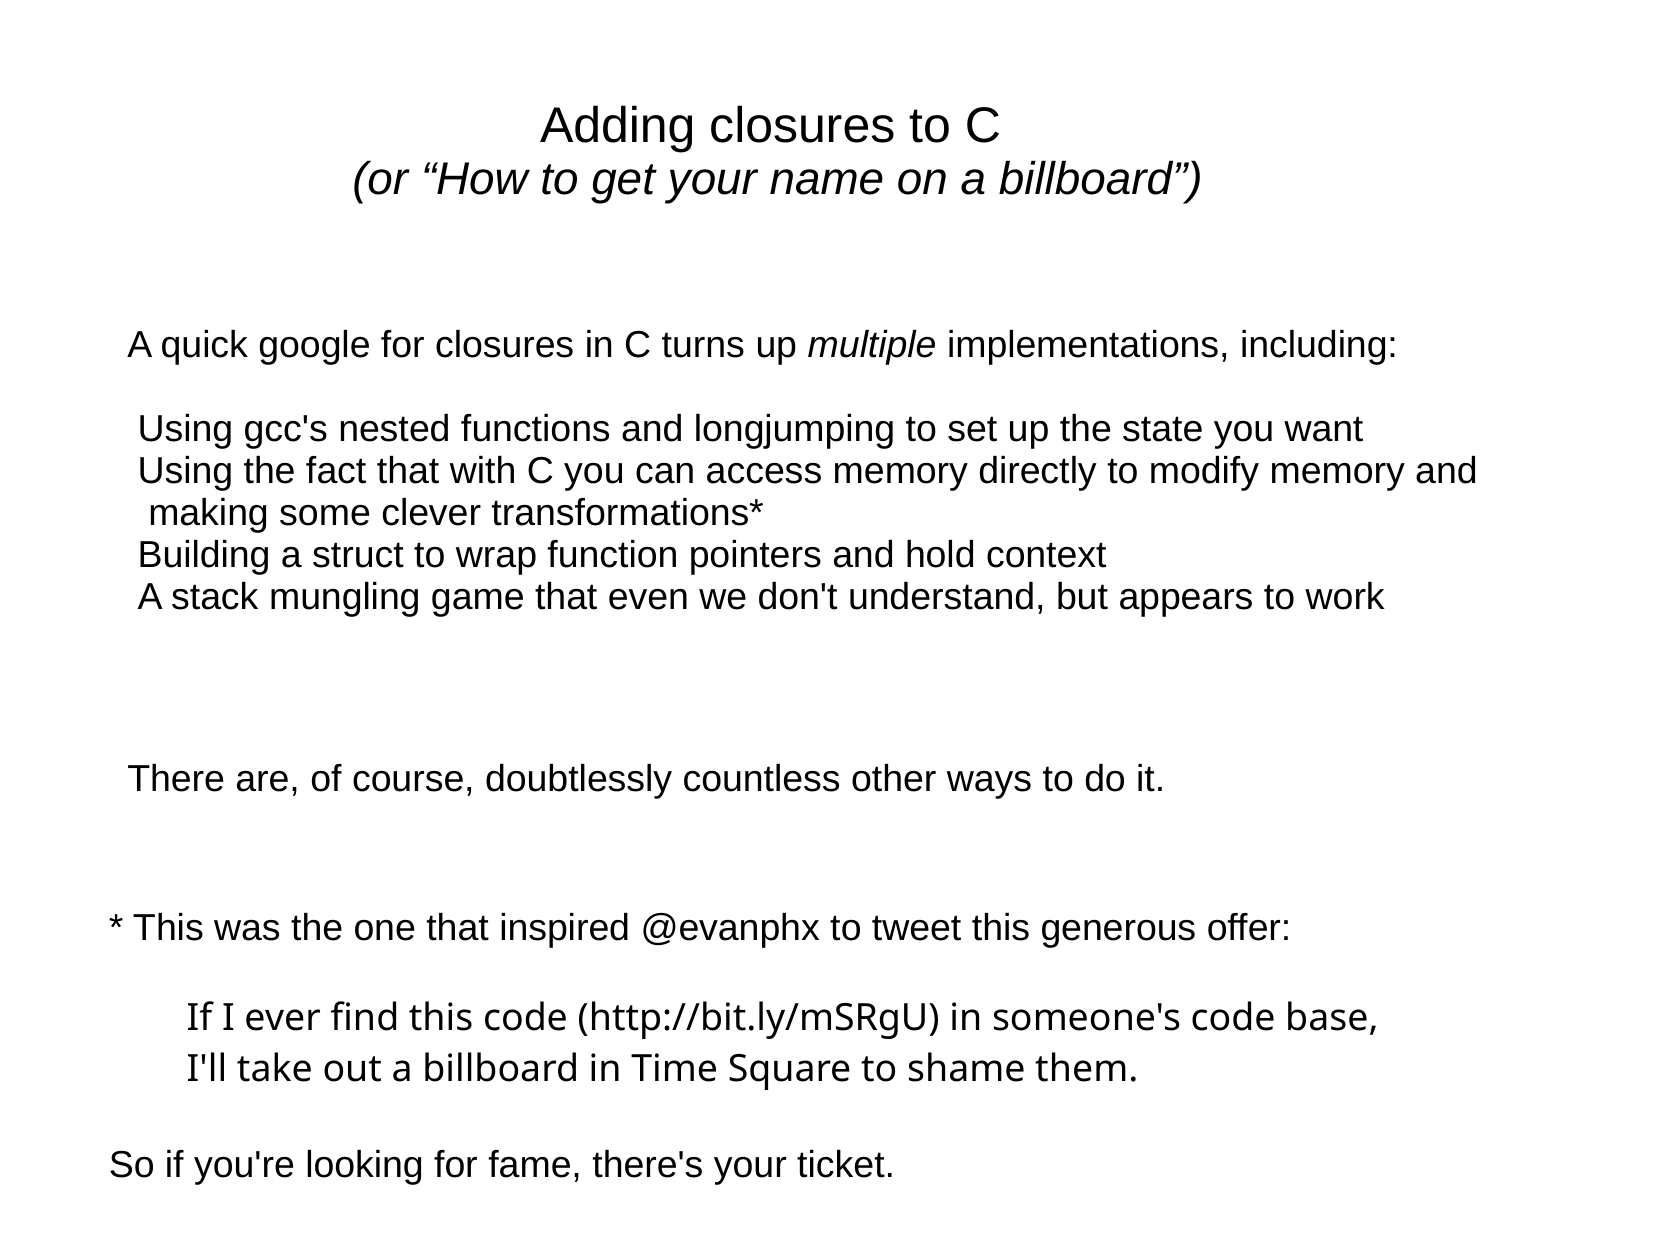

Adding closures to C
(or “How to get your name on a billboard”)
A quick google for closures in C turns up multiple implementations, including:
 Using gcc's nested functions and longjumping to set up the state you want
 Using the fact that with C you can access memory directly to modify memory and
 making some clever transformations*
 Building a struct to wrap function pointers and hold context
 A stack mungling game that even we don't understand, but appears to work
There are, of course, doubtlessly countless other ways to do it.
* This was the one that inspired @evanphx to tweet this generous offer:
 If I ever find this code (http://bit.ly/mSRgU) in someone's code base,
 I'll take out a billboard in Time Square to shame them.
So if you're looking for fame, there's your ticket.